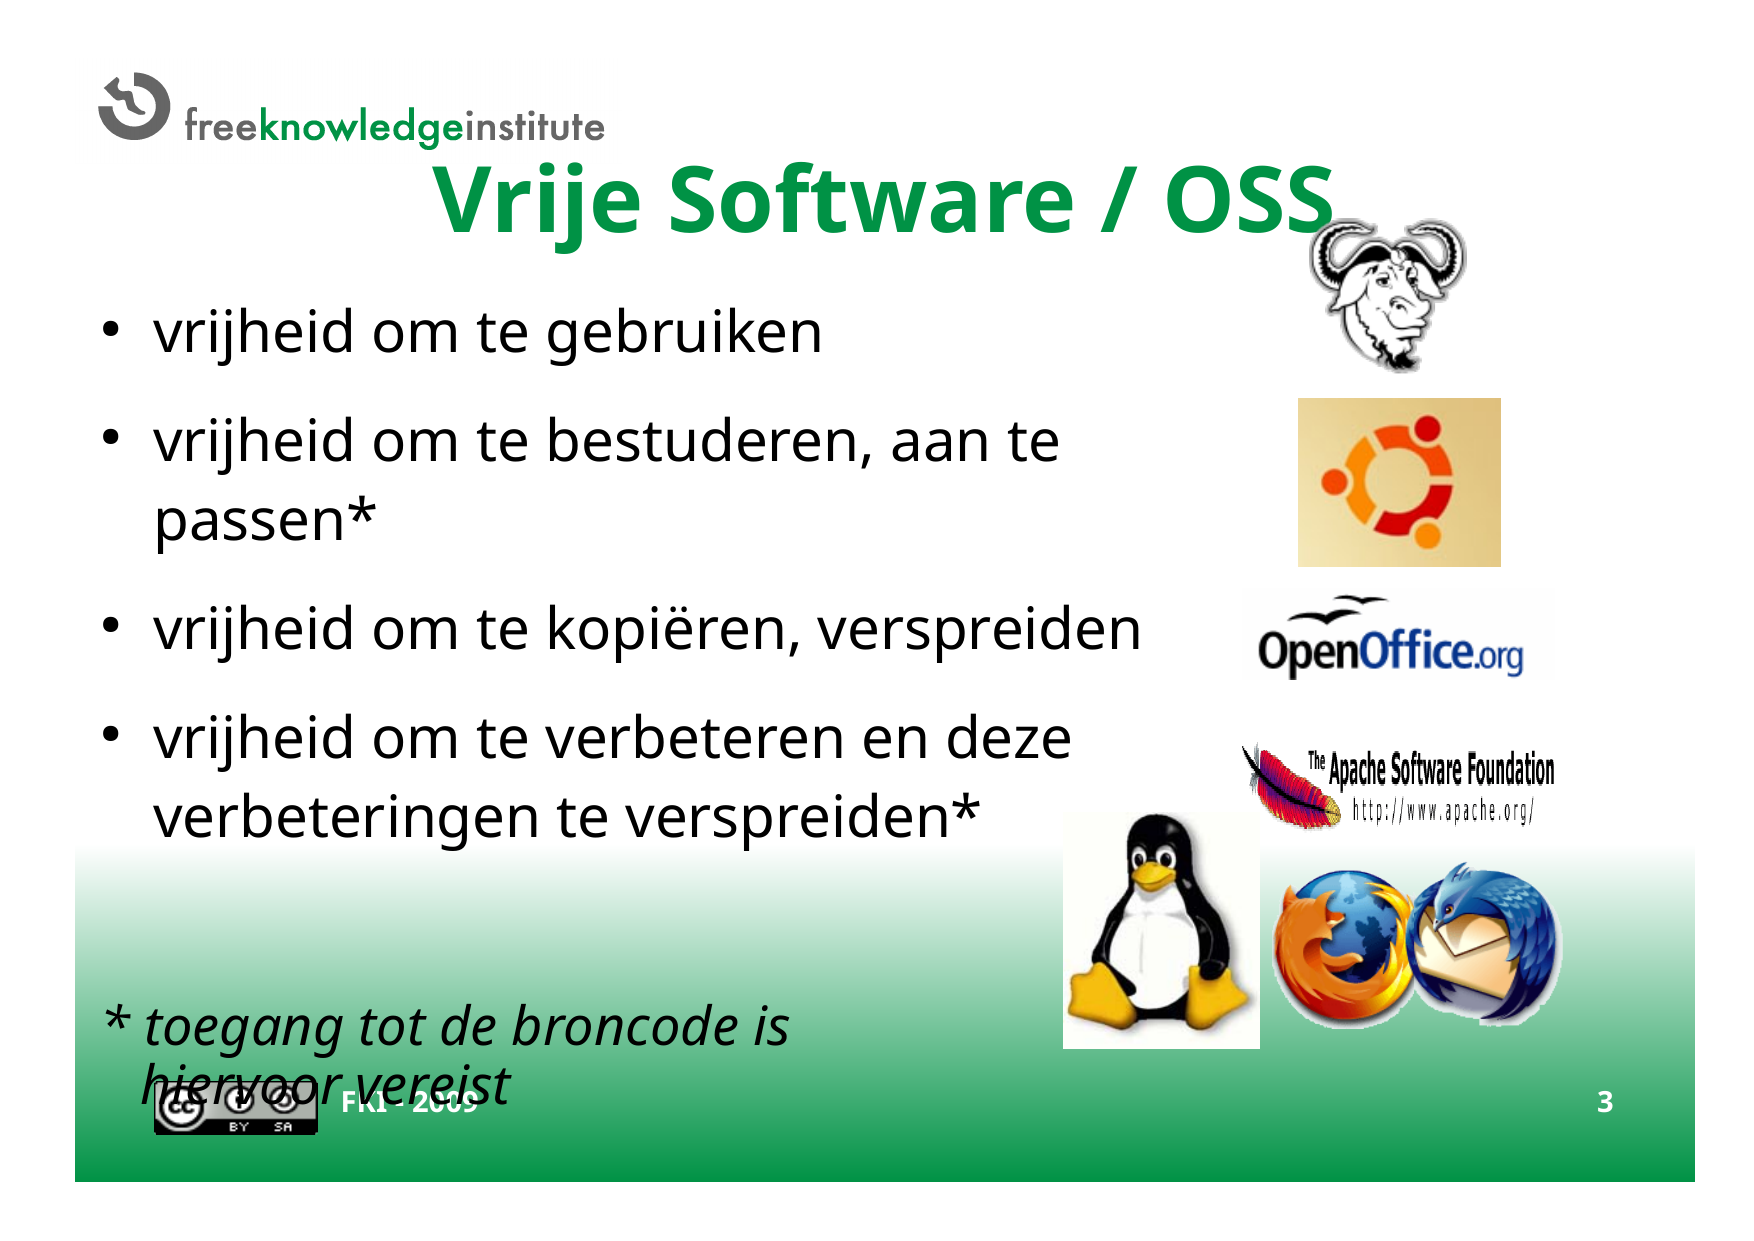

# Vrije Software / OSS
vrijheid om te gebruiken
vrijheid om te bestuderen, aan te passen*
vrijheid om te kopiëren, verspreiden
vrijheid om te verbeteren en deze verbeteringen te verspreiden*
* toegang tot de broncode is
 hiervoor vereist
3